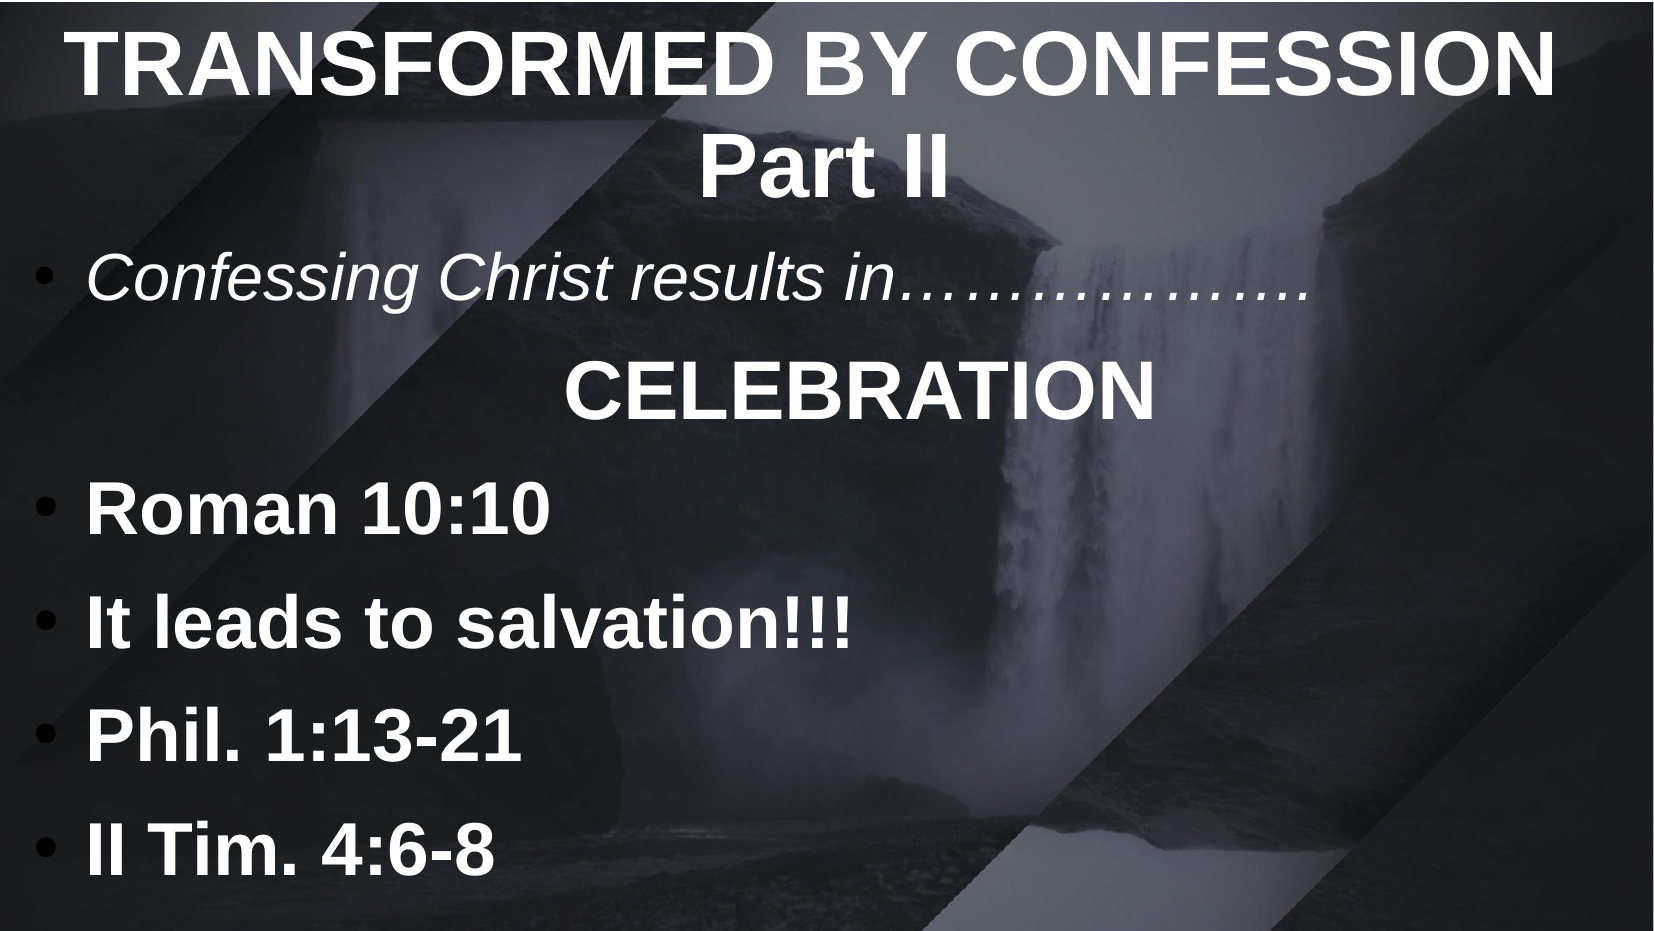

# TRANSFORMED BY CONFESSION Part II
Confessing Christ results in……………….
CELEBRATION
Roman 10:10
It leads to salvation!!!
Phil. 1:13-21
II Tim. 4:6-8